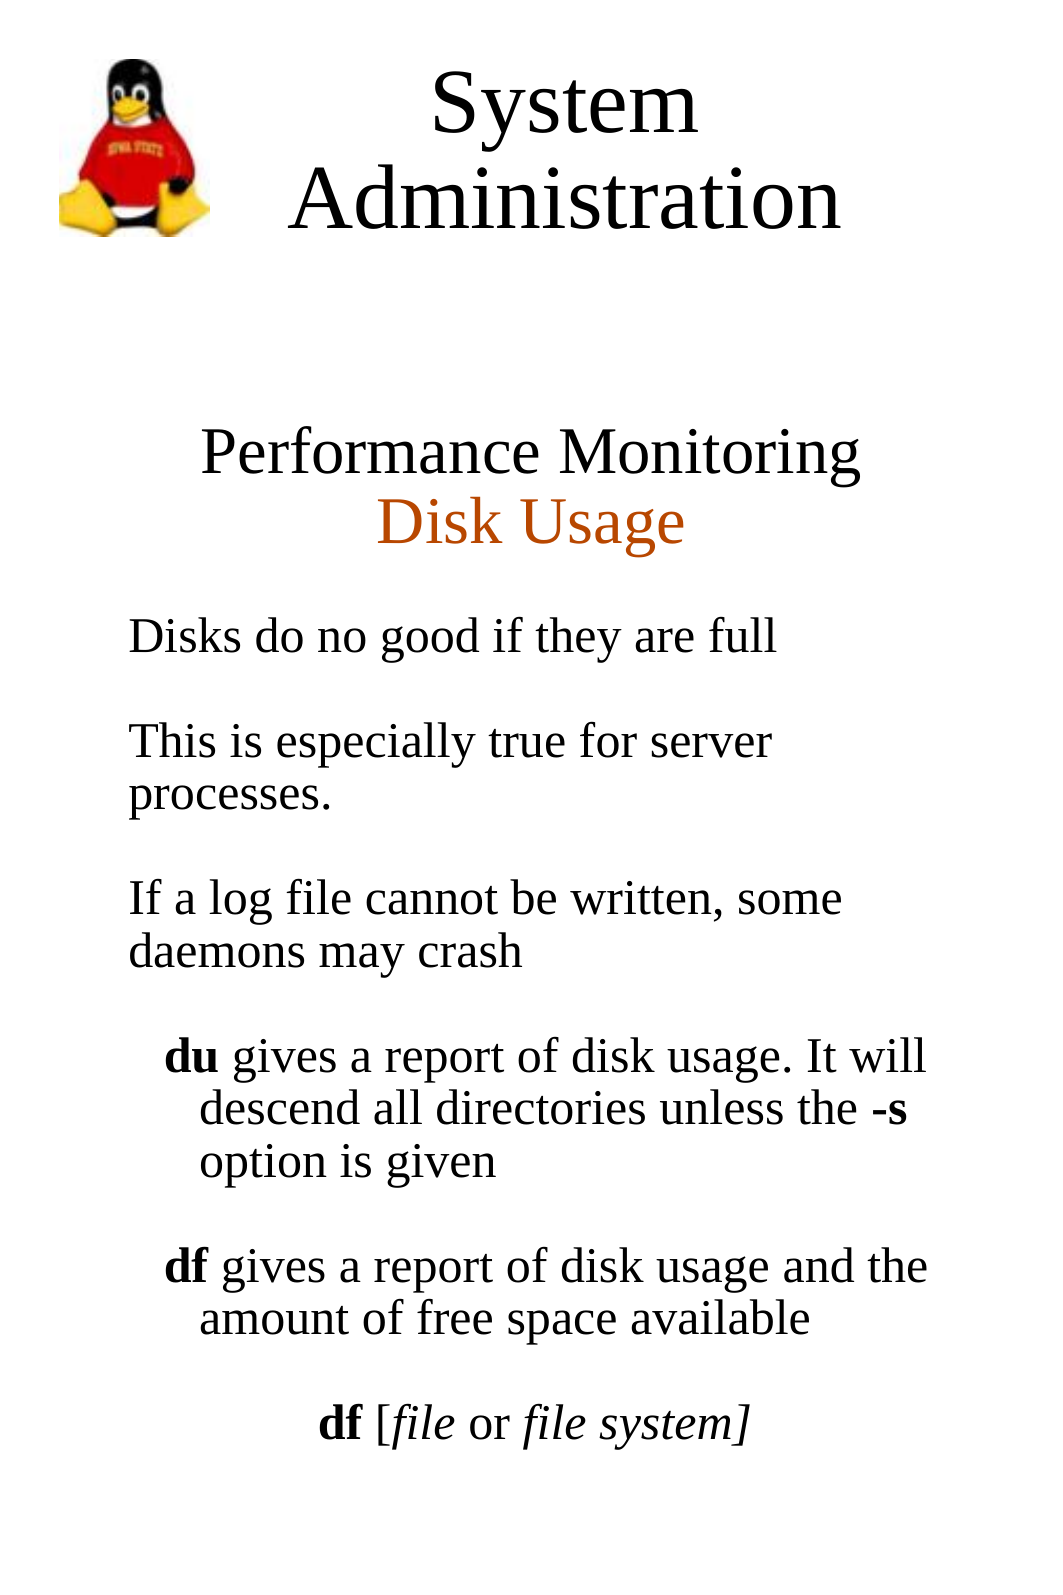

# System Administration
Performance Monitoring
Disk Usage
Disks do no good if they are full
This is especially true for server processes.
If a log file cannot be written, some daemons may crash
du gives a report of disk usage. It will descend all directories unless the -s option is given
df gives a report of disk usage and the amount of free space available
	df [file or file system]